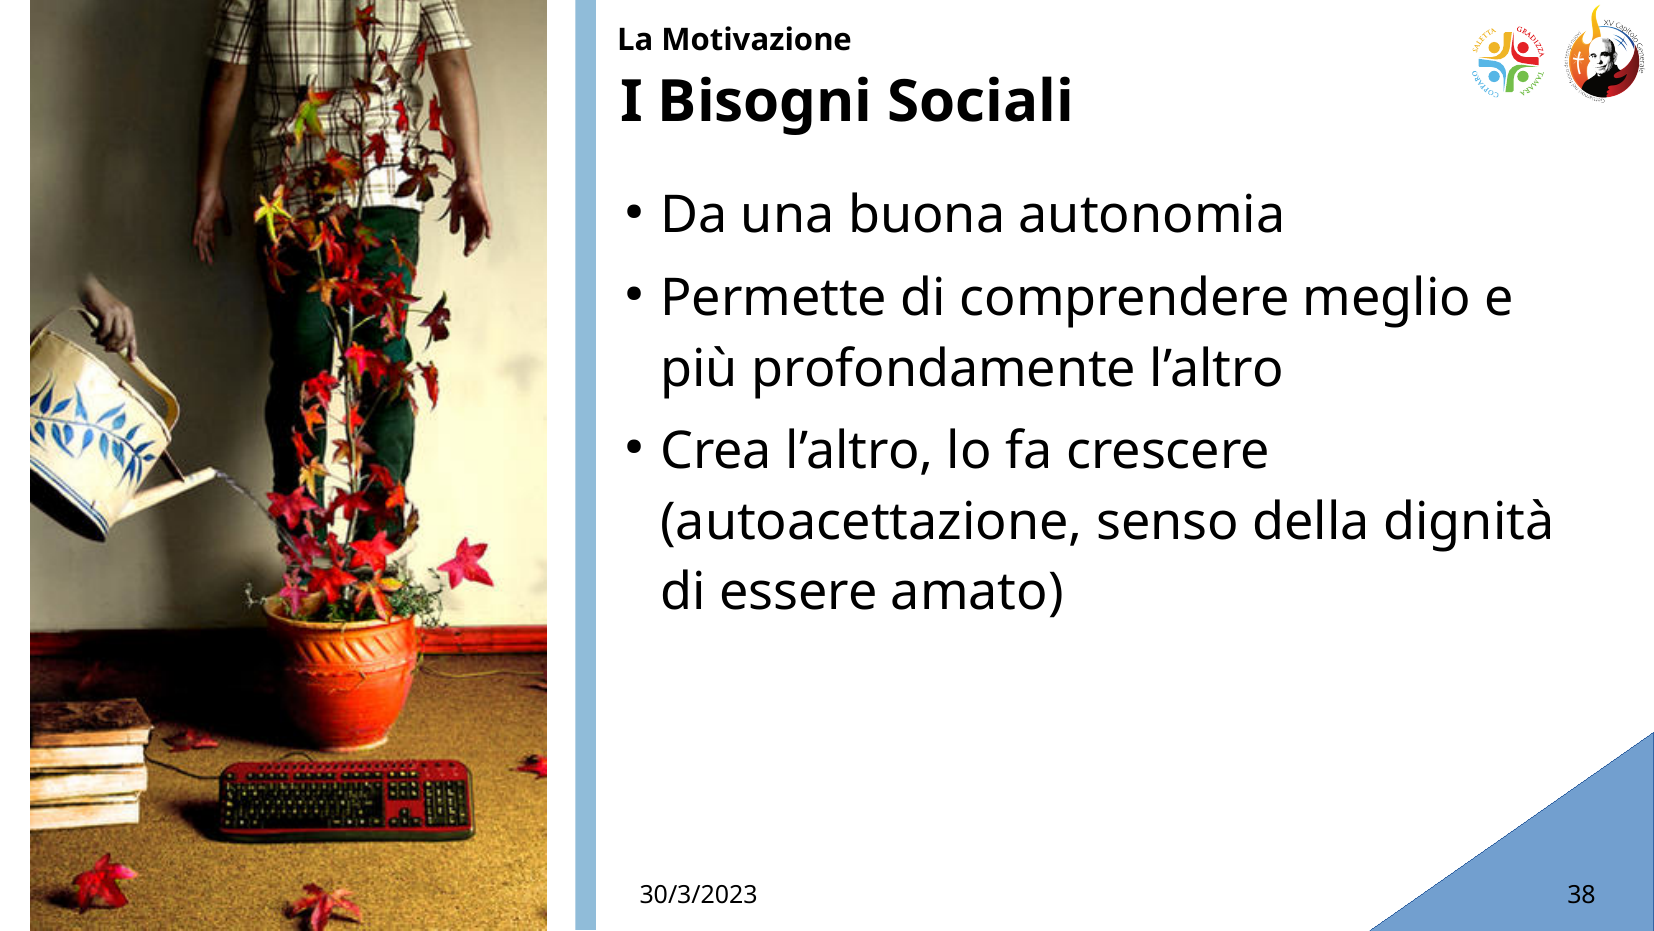

La Motivazione
I Bisogni Sociali
# Da una buona autonomia
Permette di comprendere meglio e più profondamente l’altro
Crea l’altro, lo fa crescere (autoacettazione, senso della dignità di essere amato)